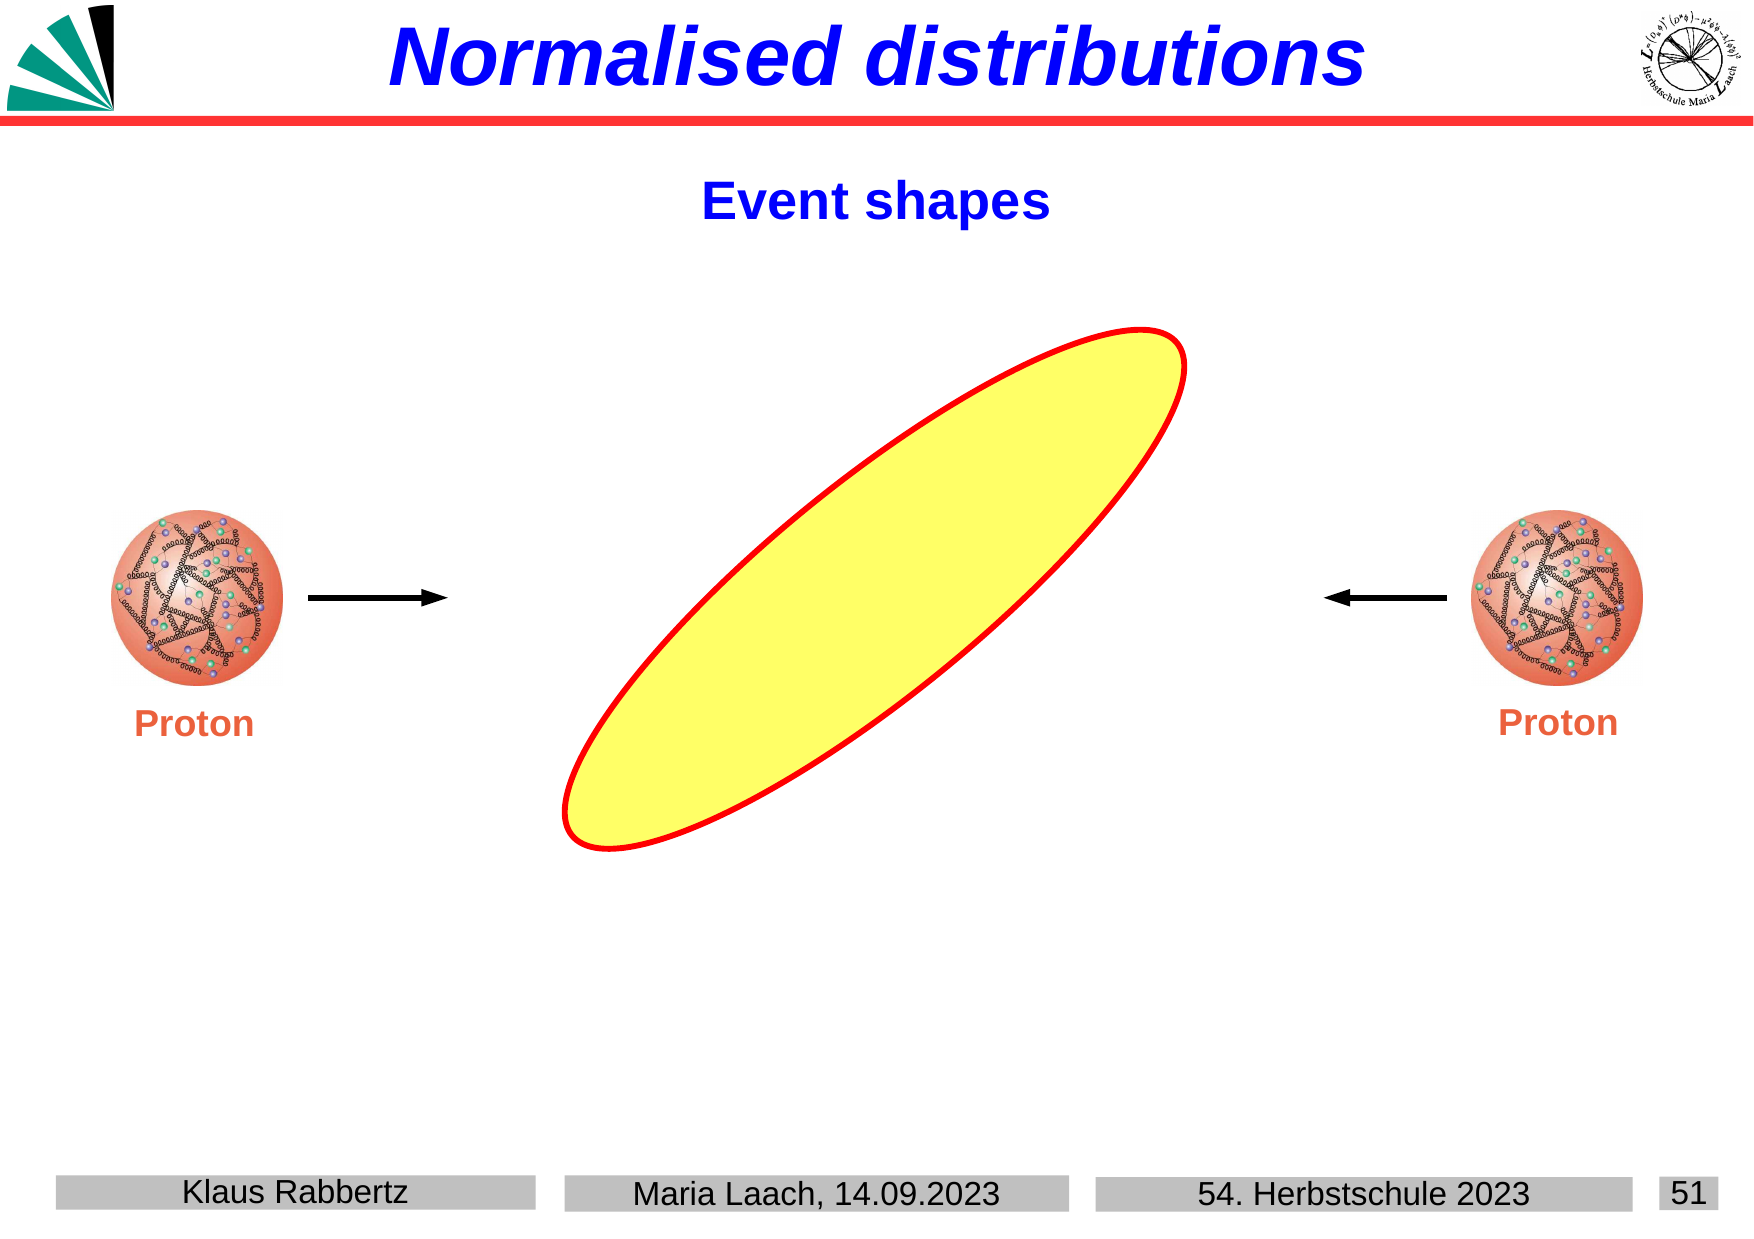

# Normalised distributions
Event shapes
Proton
Proton